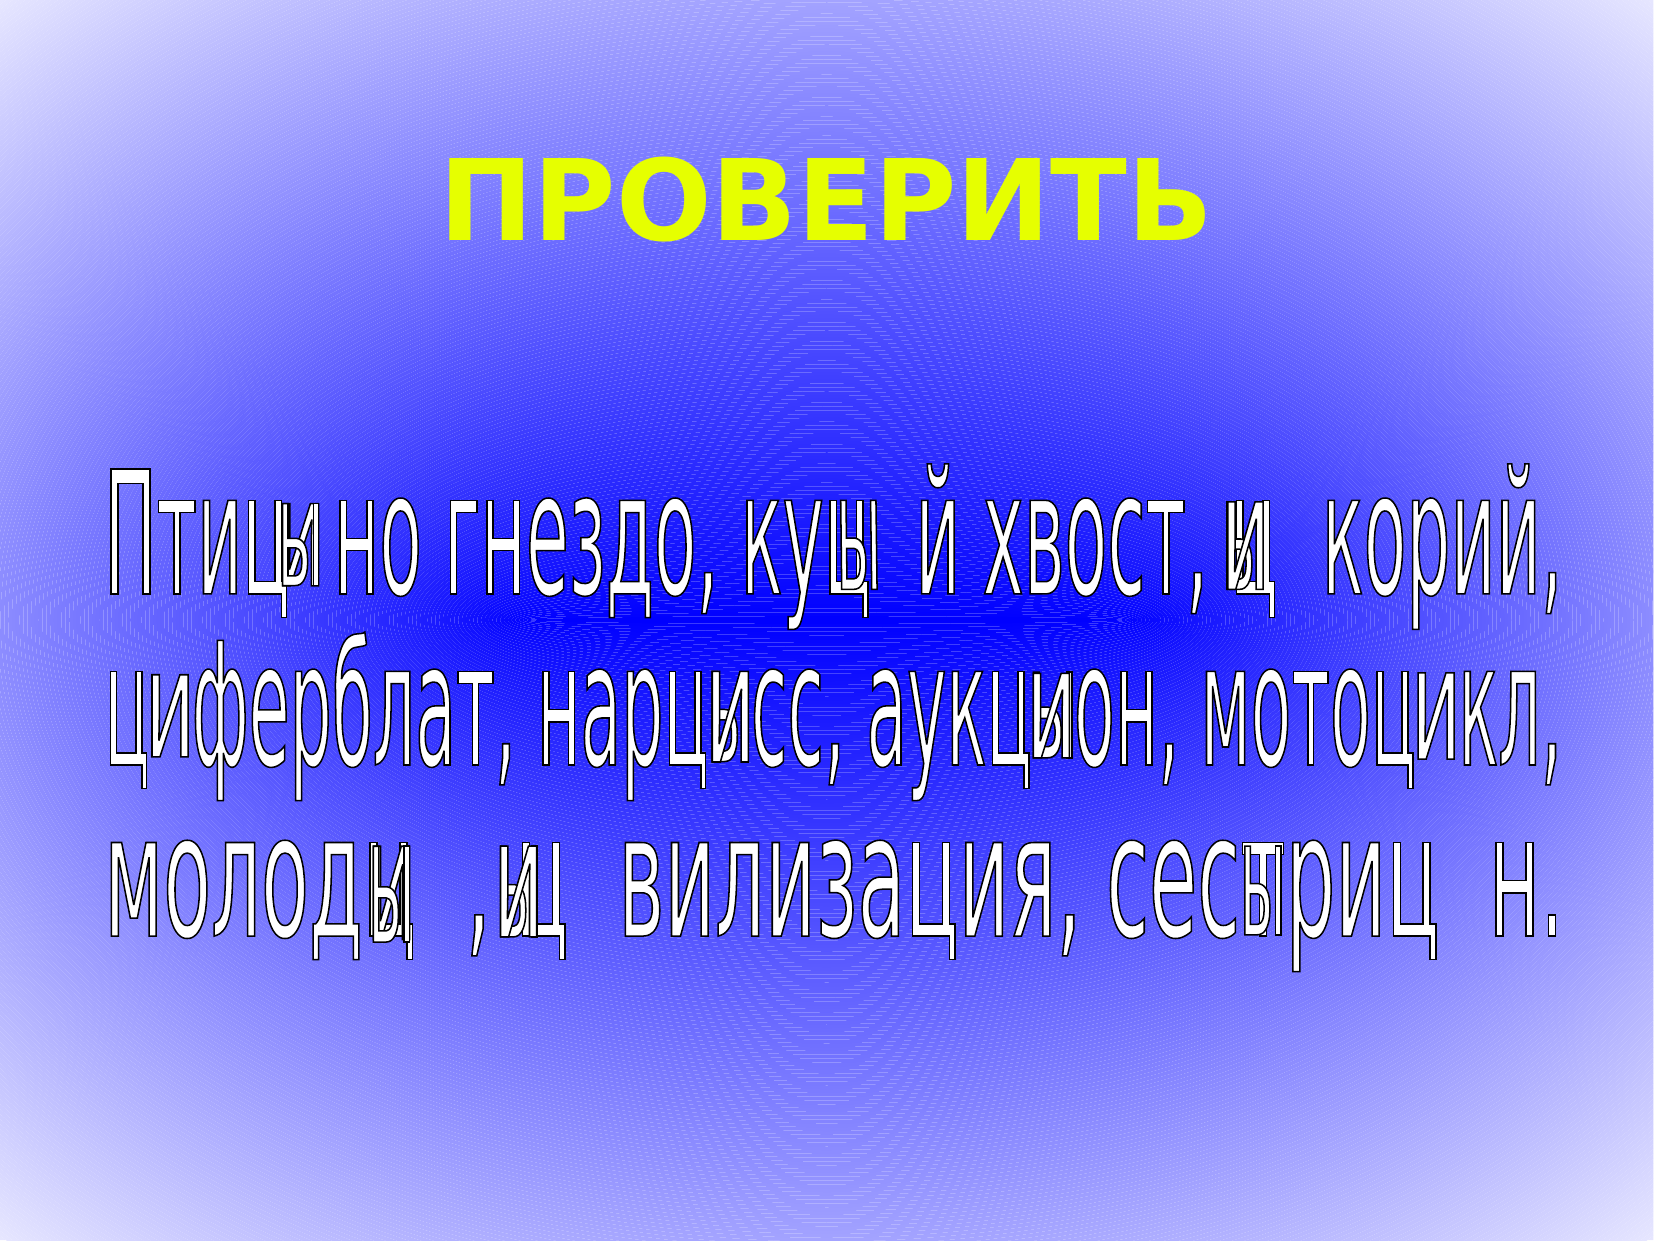

# ПРОВЕРИТЬ
Птиц но гнездо, куц й хвост, ц корий,
ц ферблат, нарц сс, аукц он, мотоц кл,
молодц , ц вилизация, сестриц н.
ы
и
ы
и
ы
ы
ы
и
и
и
и
ы
и
и
ы
ы